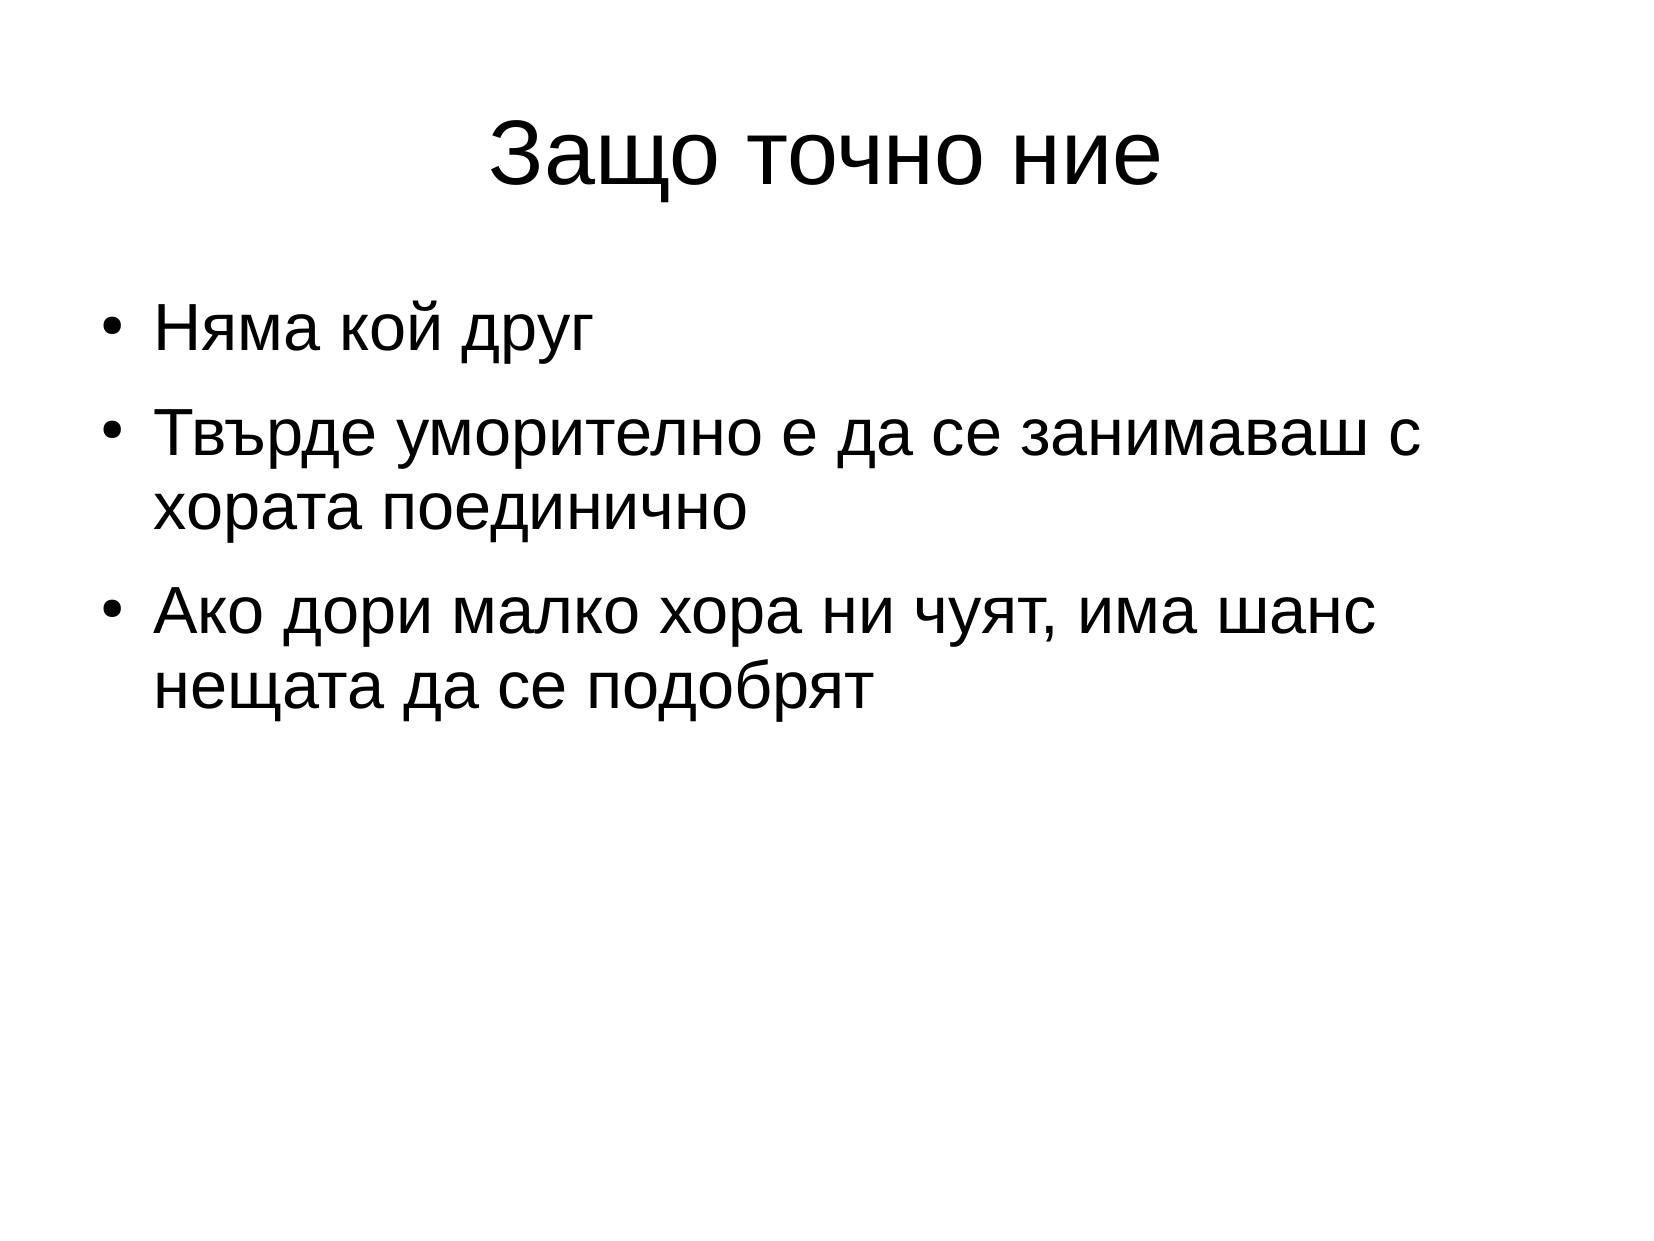

# Защо точно ние
Няма кой друг
Твърде уморително е да се занимаваш с хората поединично
Ако дори малко хора ни чуят, има шанс нещата да се подобрят